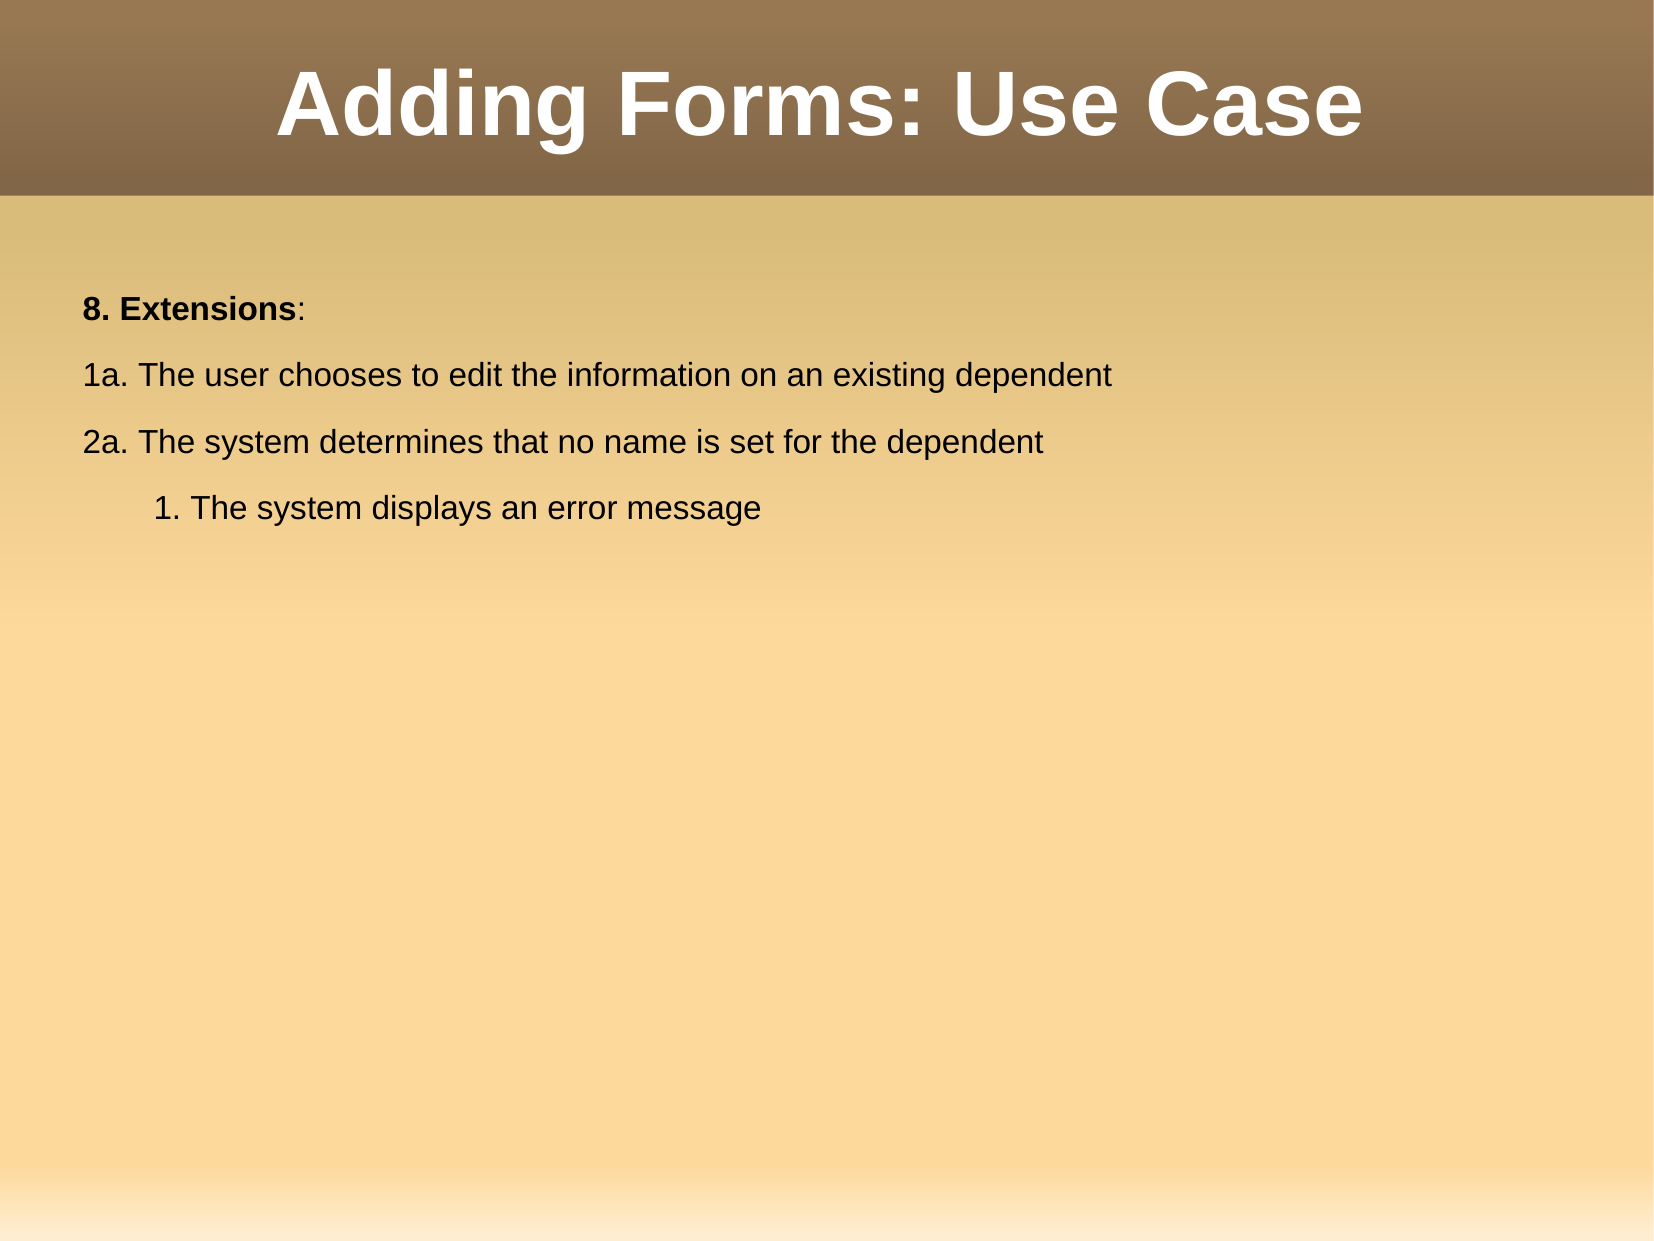

# Adding Forms: Use Case
8. Extensions:
1a. The user chooses to edit the information on an existing dependent
2a. The system determines that no name is set for the dependent
1. The system displays an error message